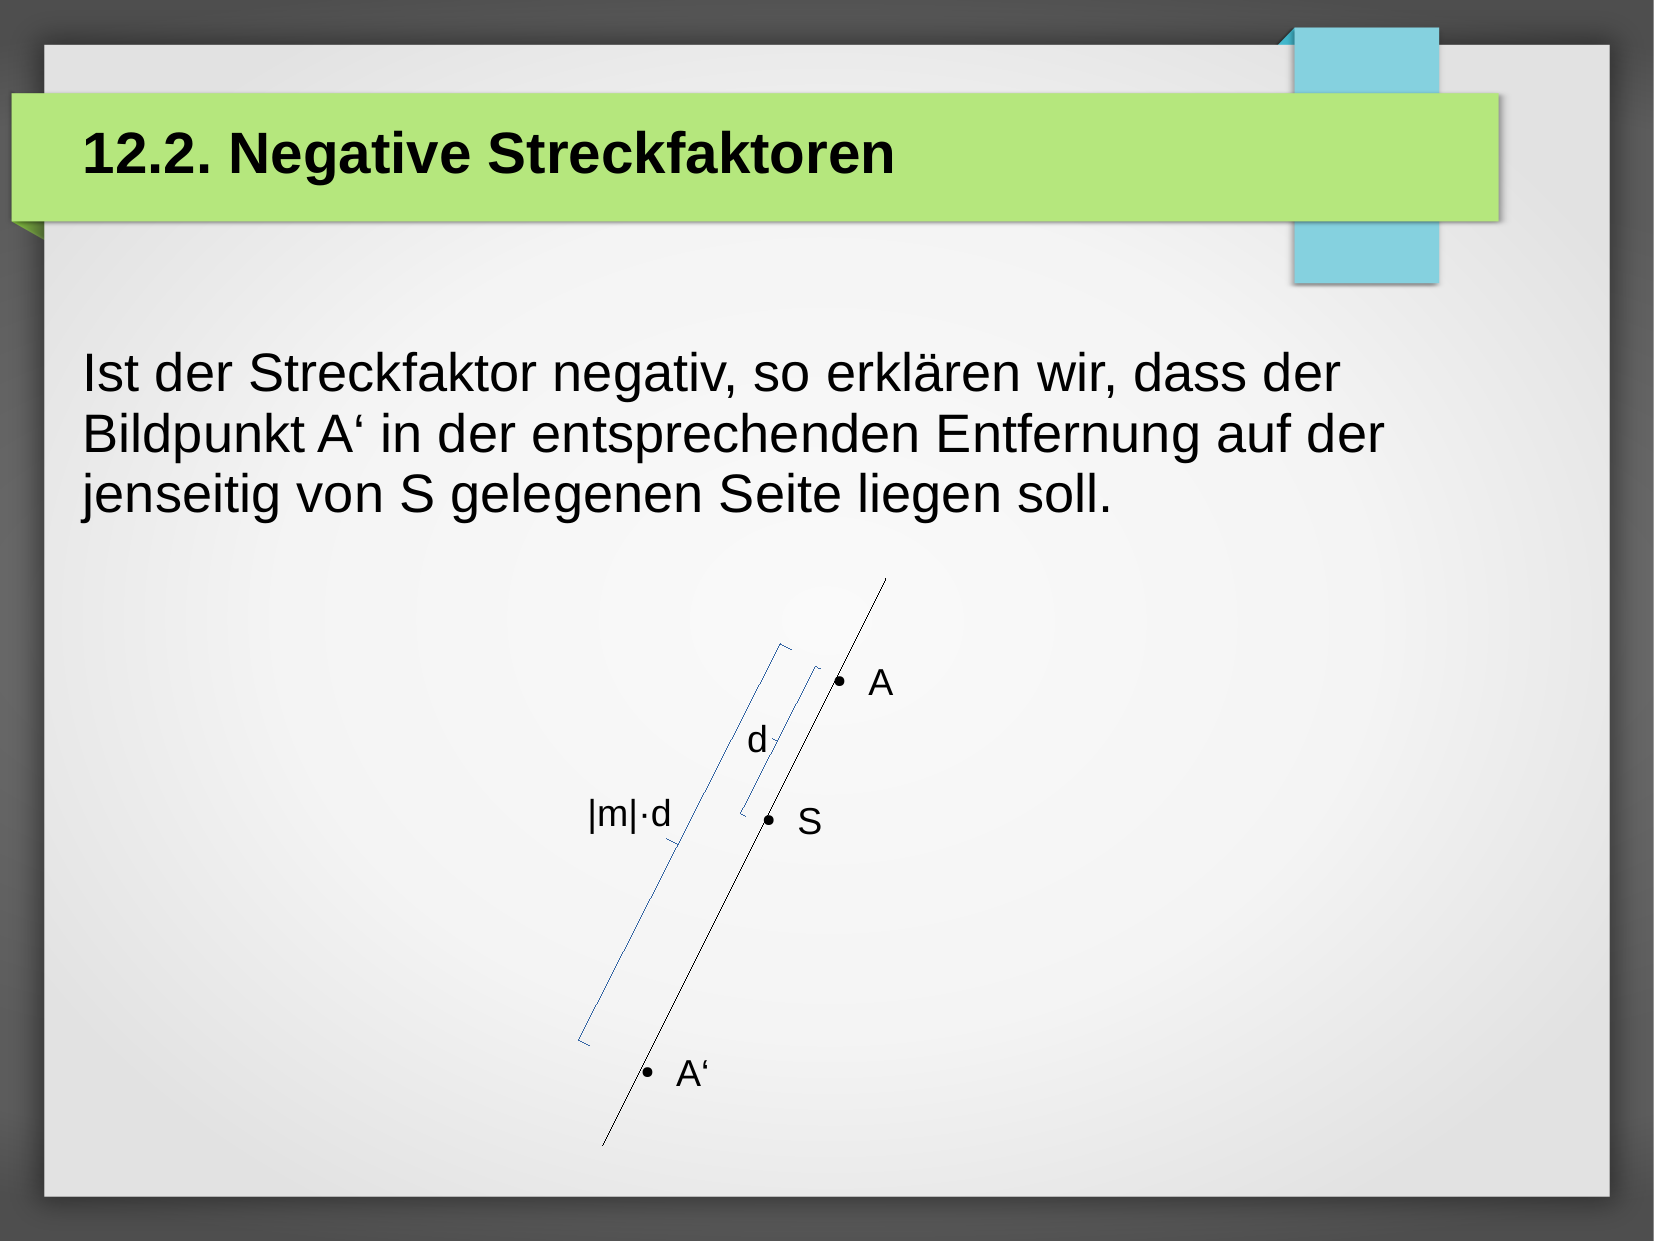

# 12.2. Negative Streckfaktoren
Ist der Streckfaktor negativ, so erklären wir, dass der Bildpunkt A‘ in der entsprechenden Entfernung auf der jenseitig von S gelegenen Seite liegen soll.
A
d
|m|·d
S
A‘